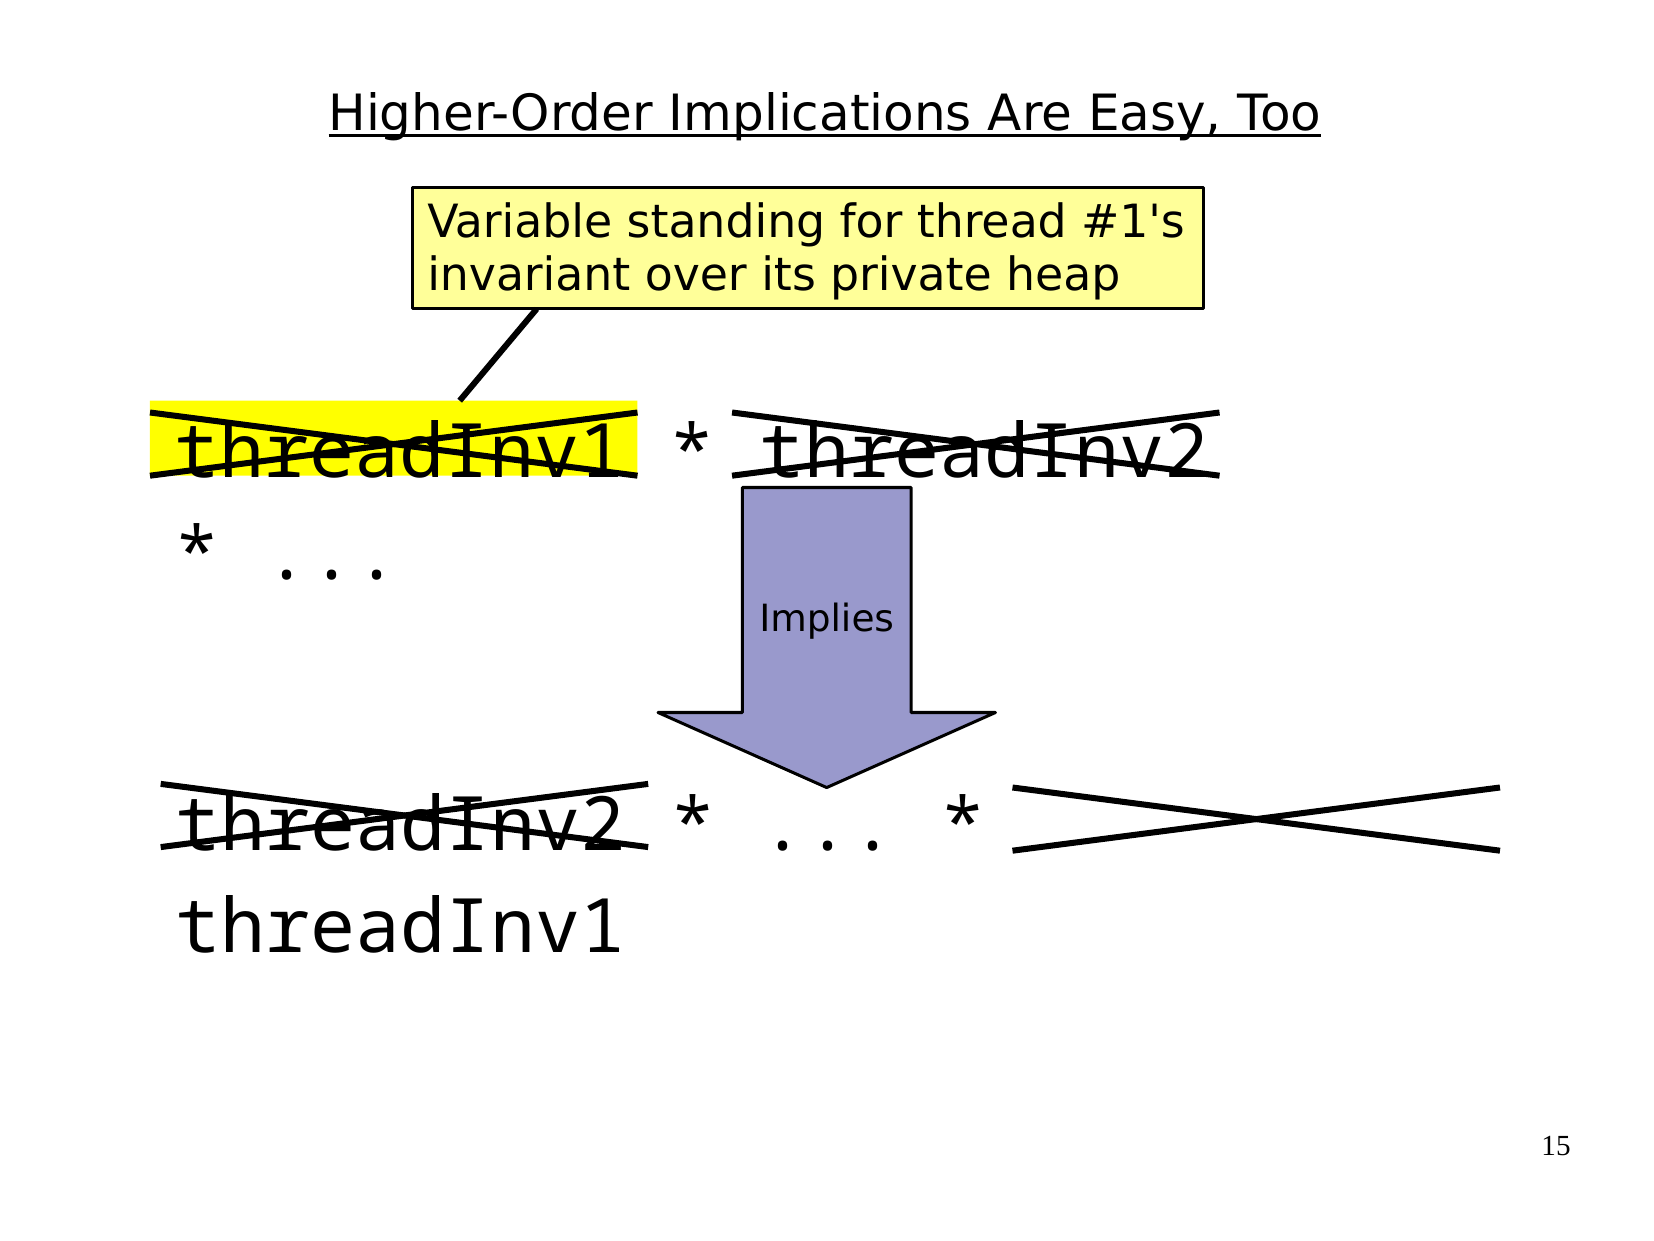

Higher-Order Implications Are Easy, Too
Variable standing for thread #1's invariant over its private heap
threadInv1 * threadInv2 * ...
Implies
threadInv2 * ... * threadInv1
15